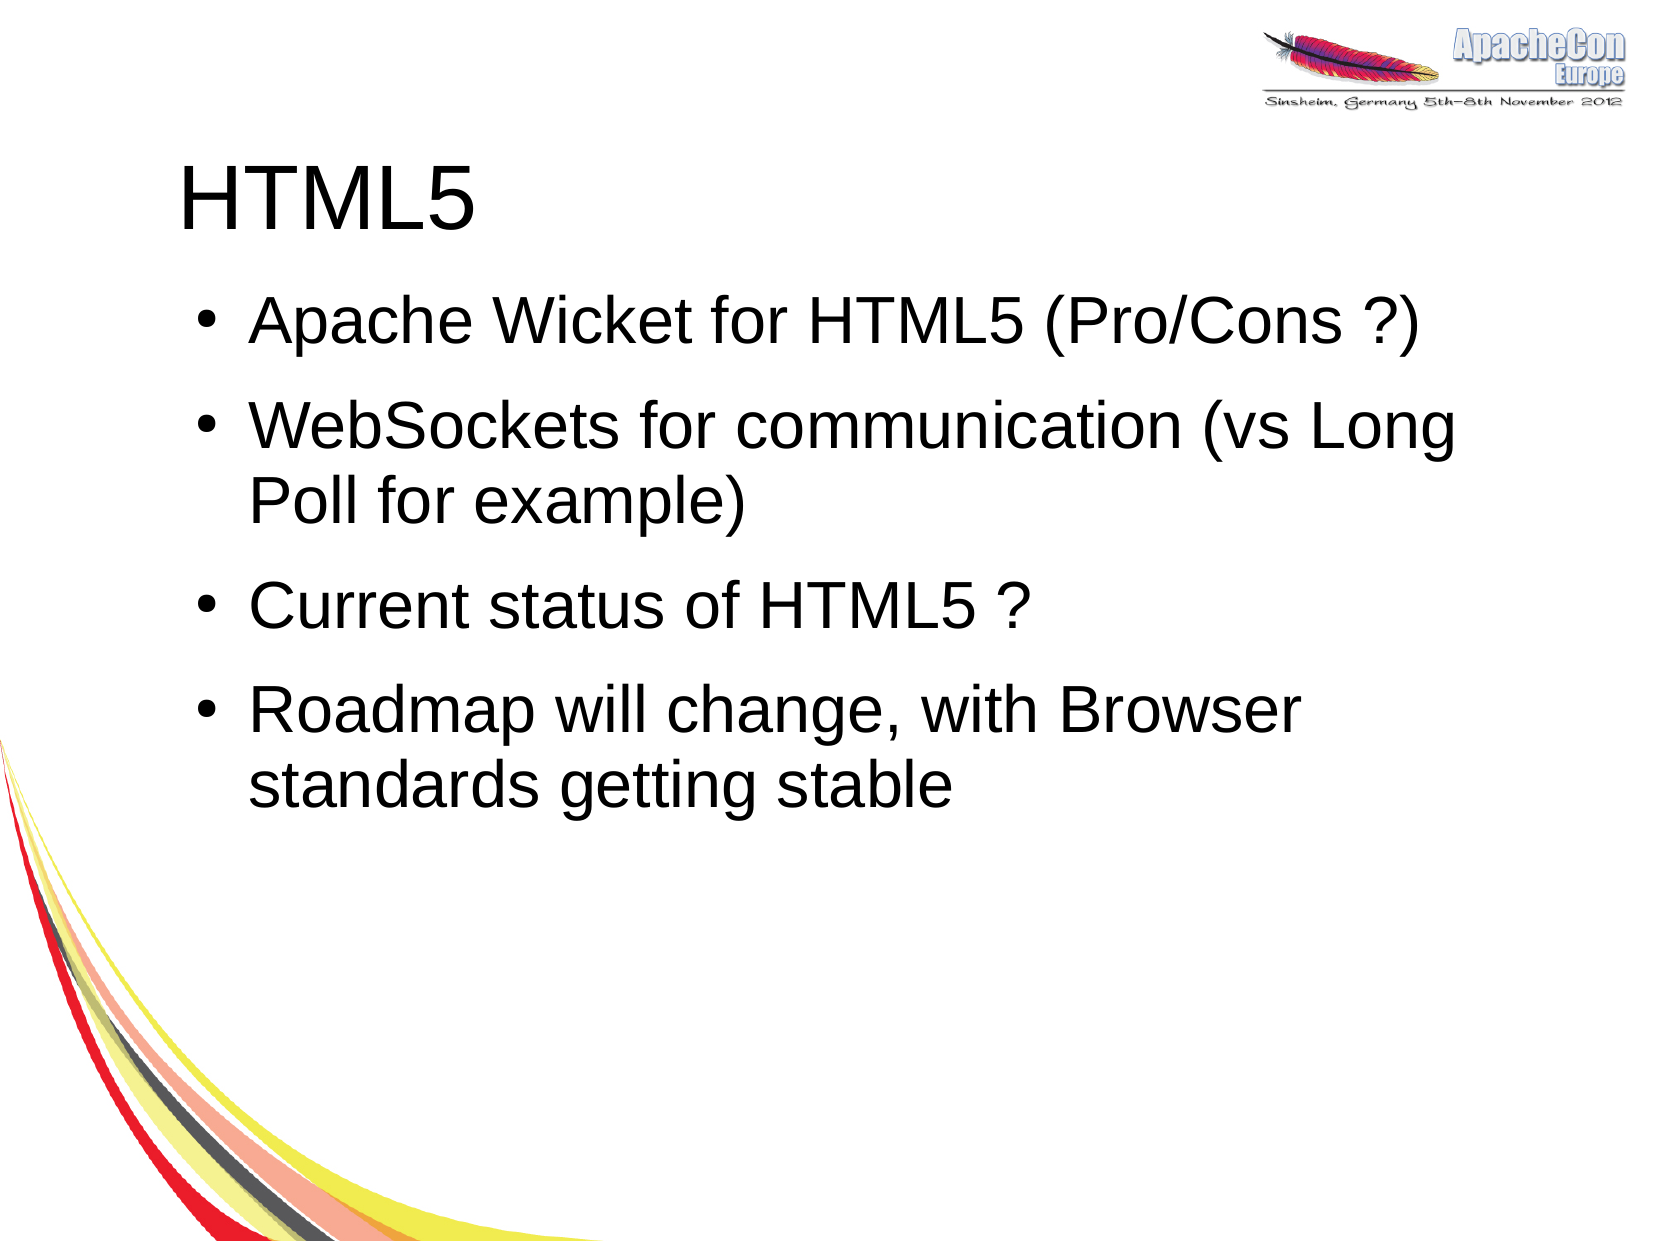

# HTML5
Apache Wicket for HTML5 (Pro/Cons ?)
WebSockets for communication (vs Long Poll for example)
Current status of HTML5 ?
Roadmap will change, with Browser standards getting stable